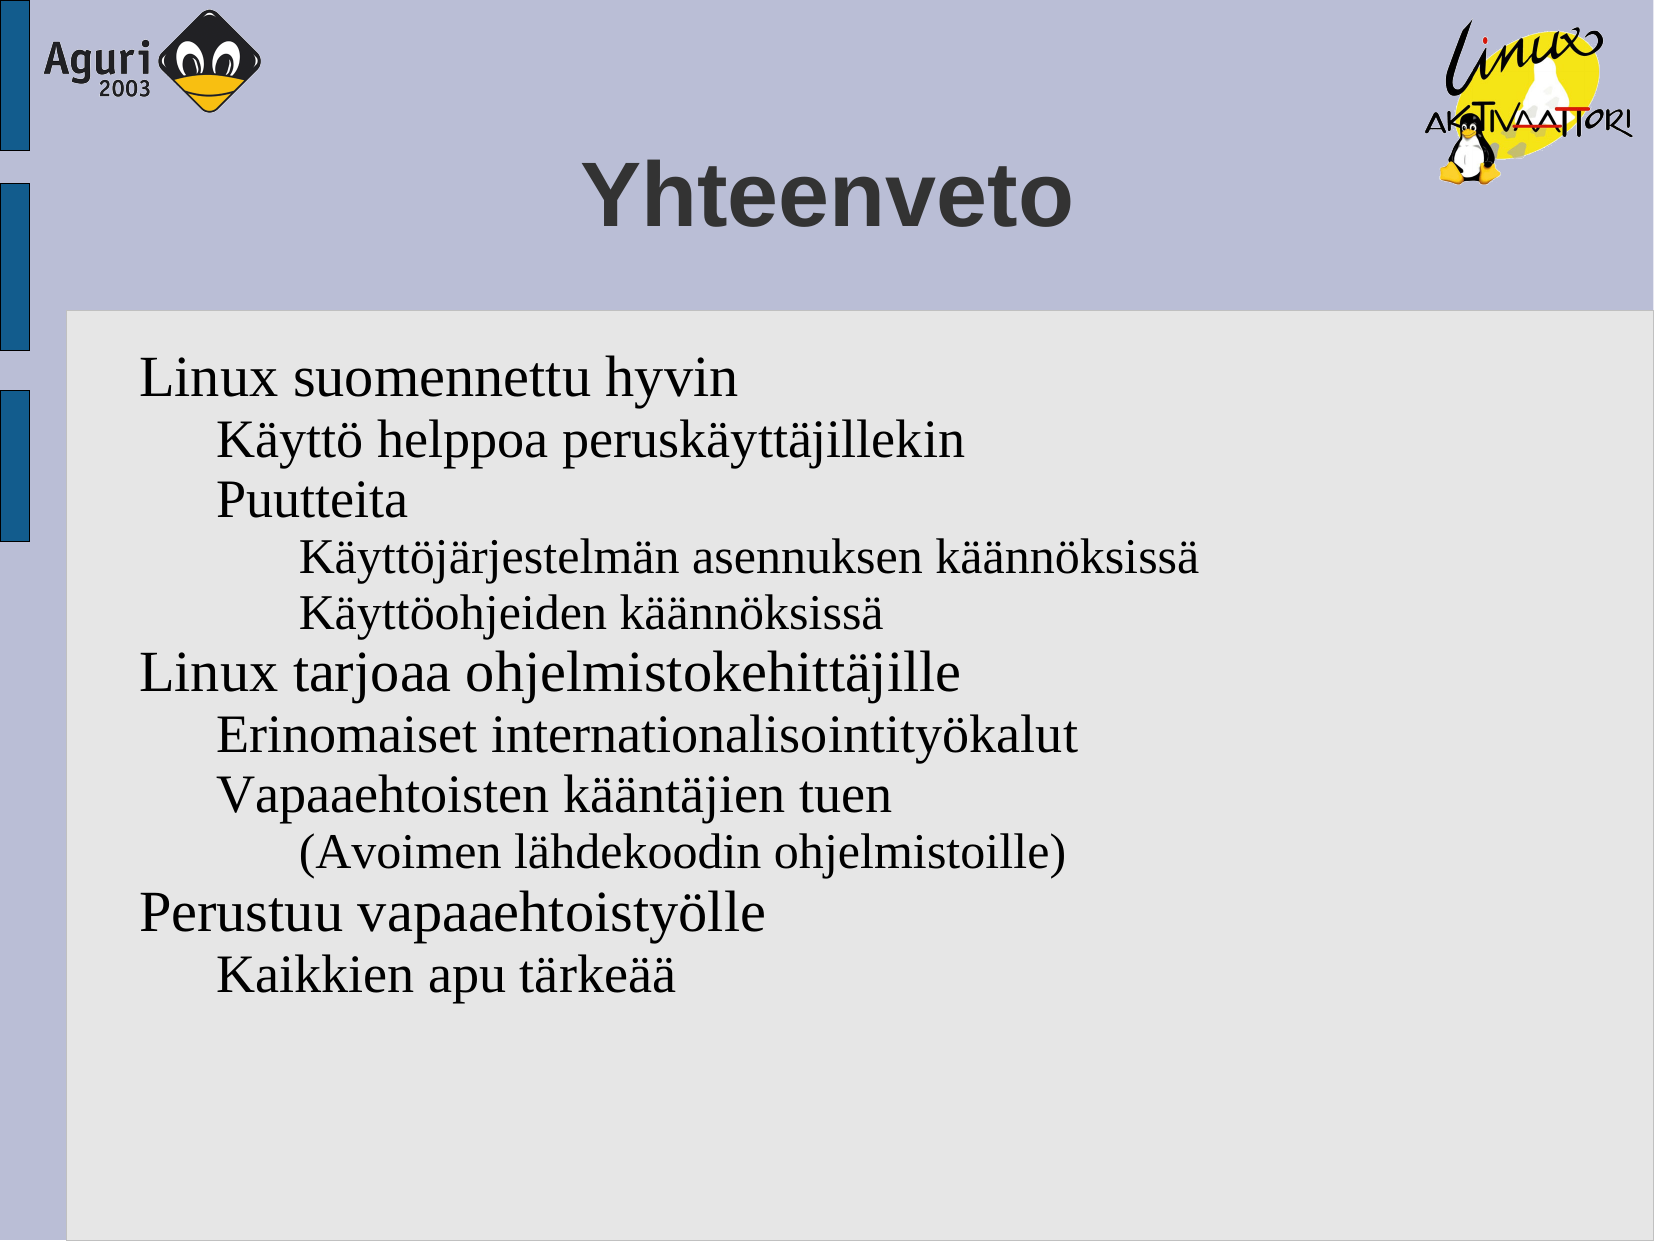

# Yhteenveto
Linux suomennettu hyvin
Käyttö helppoa peruskäyttäjillekin
Puutteita
Käyttöjärjestelmän asennuksen käännöksissä
Käyttöohjeiden käännöksissä
Linux tarjoaa ohjelmistokehittäjille
Erinomaiset internationalisointityökalut
Vapaaehtoisten kääntäjien tuen
(Avoimen lähdekoodin ohjelmistoille)
Perustuu vapaaehtoistyölle
Kaikkien apu tärkeää